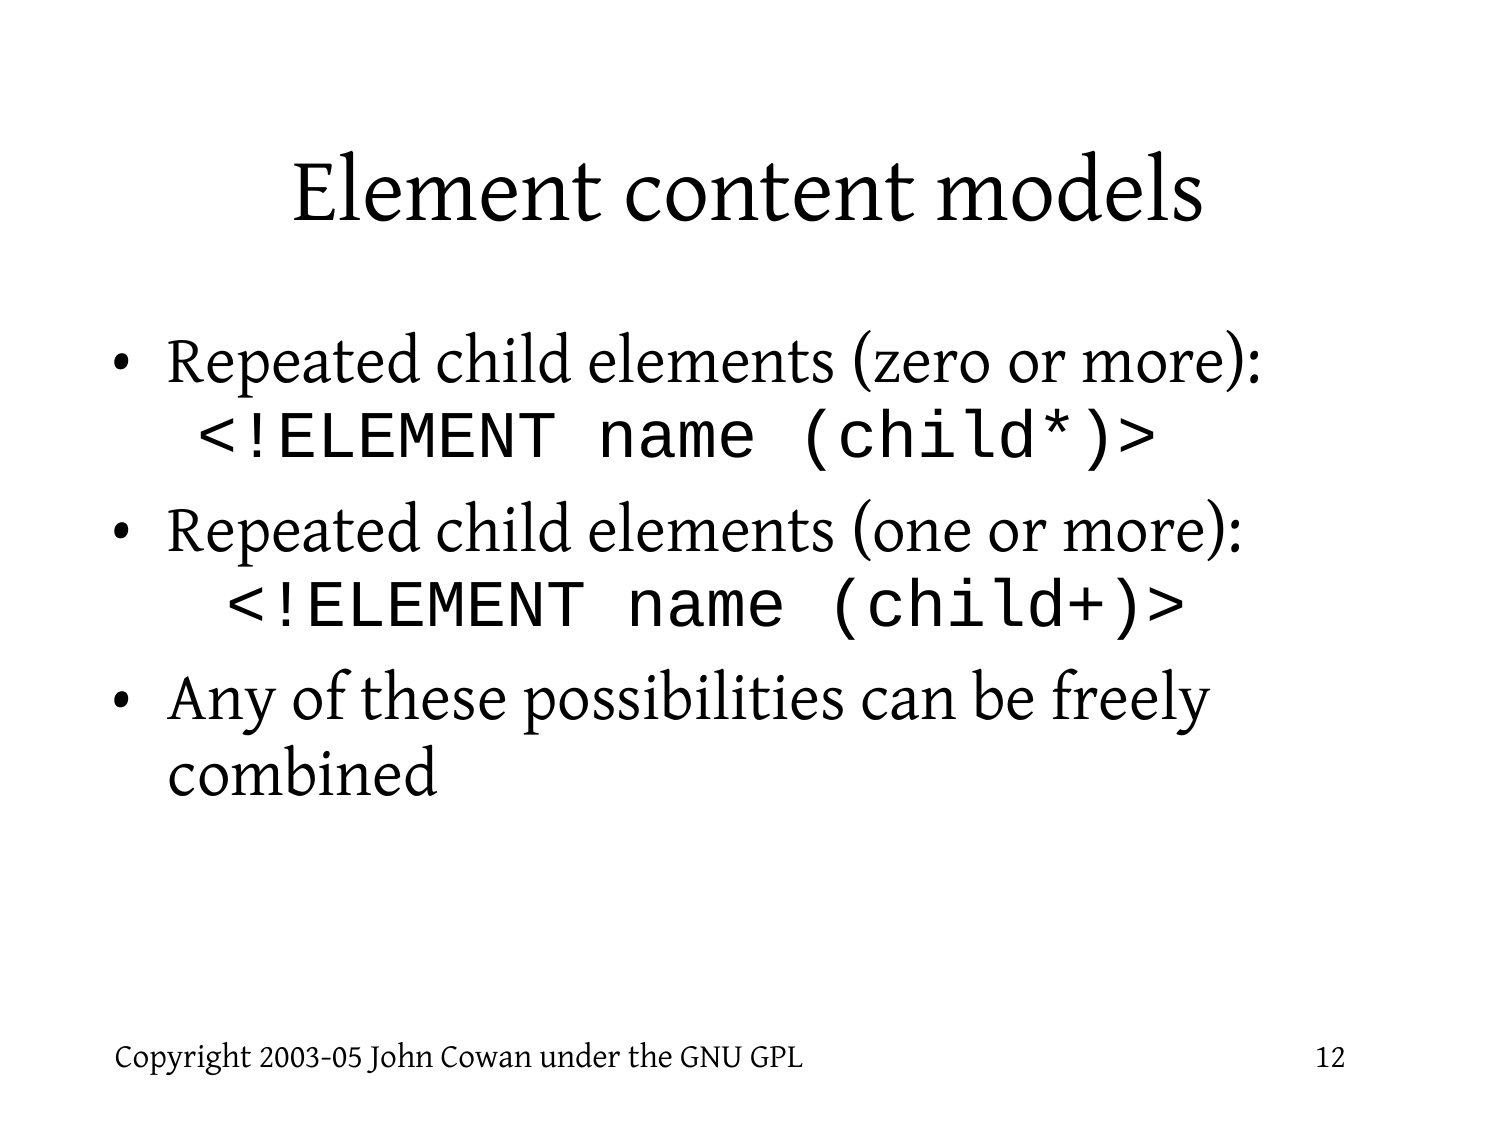

# Element content models
Repeated child elements (zero or more):
 <!ELEMENT name (child*)>
Repeated child elements (one or more):
 <!ELEMENT name (child+)>
Any of these possibilities can be freely combined